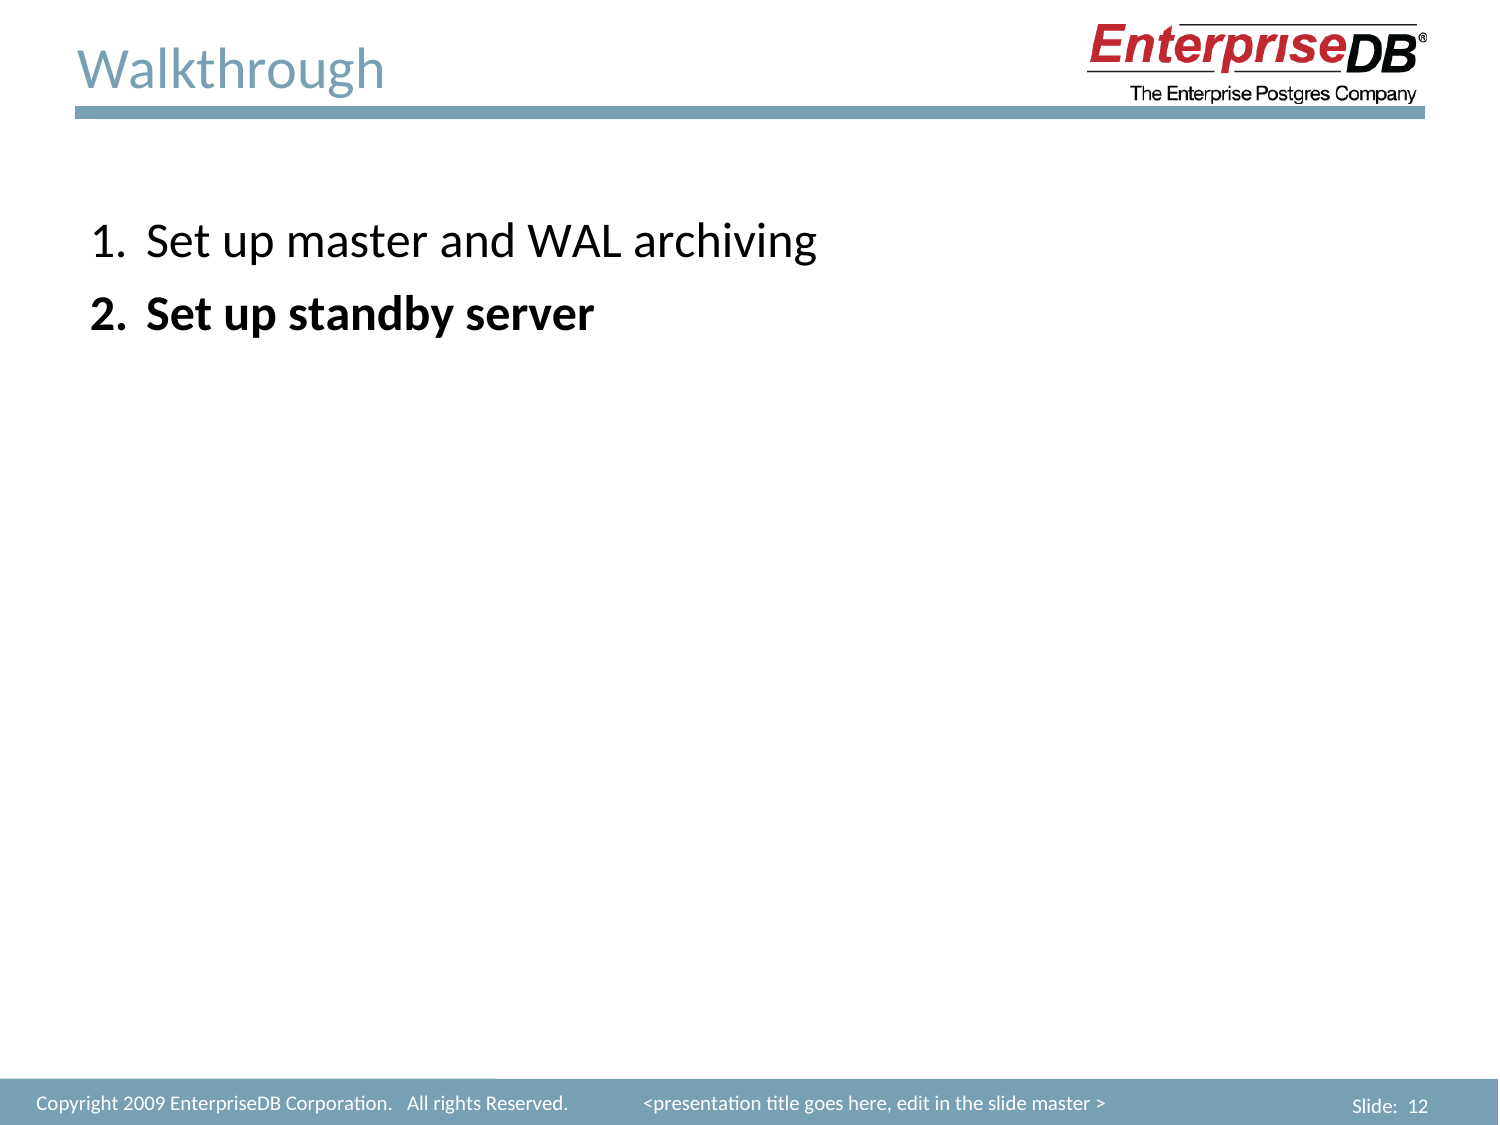

# Walkthrough
Set up master and WAL archiving
Set up standby server